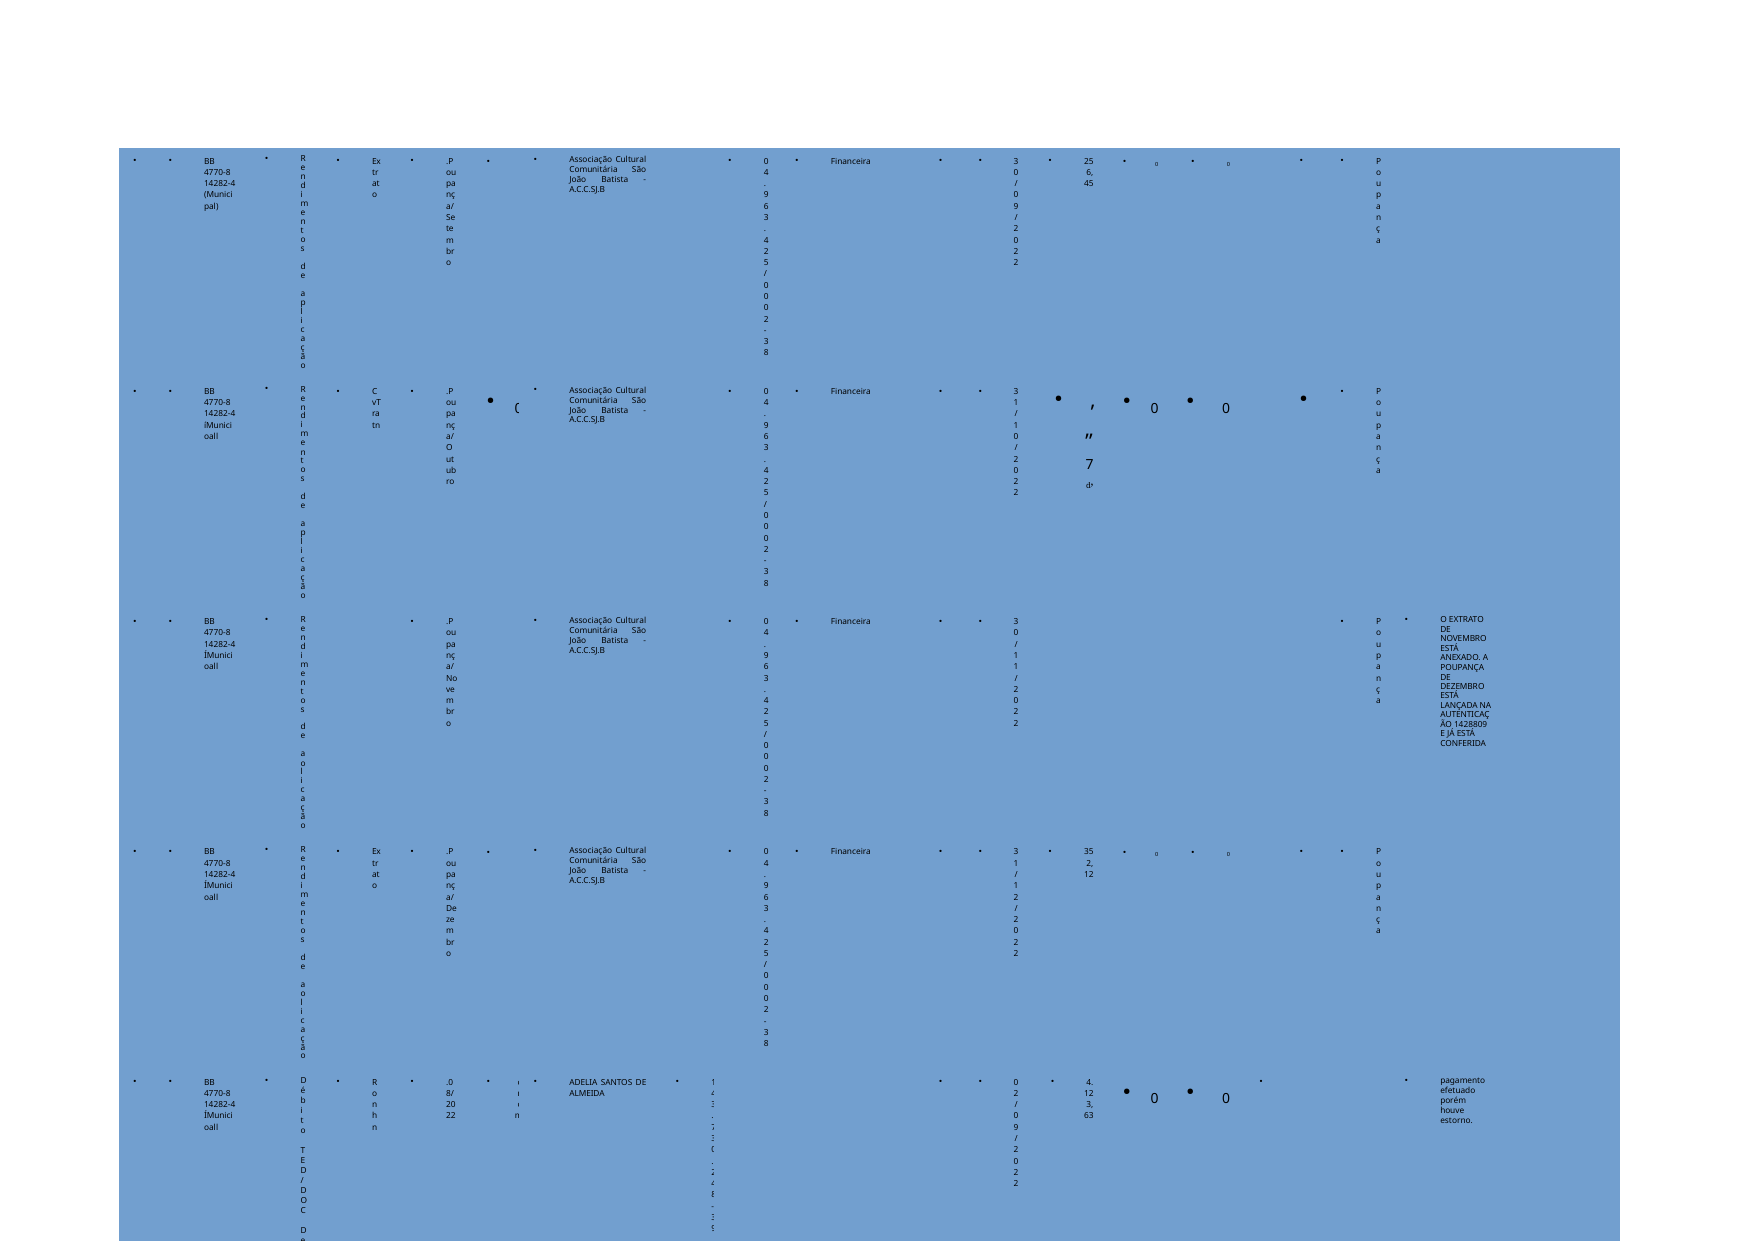

| 1428793 | BB 4770-8 14282-4 (Municipal) | Rendimentos de aplicação | Extrato | .Poupança/ Setembro | 0 | Associação Cultural Comunitária São João Batista - A.C.C.SJ.B | | 04.963.425/0002-38 | Financeira | 30/09/2022 | 30/09/2022 | 256,45 | 0 | 0 | | 256,45 | Poupança | | |
| --- | --- | --- | --- | --- | --- | --- | --- | --- | --- | --- | --- | --- | --- | --- | --- | --- | --- | --- | --- |
| 1428806 | BB 4770-8 14282-4 íMunicioall | Rendimentos de aplicação | CvTratn | .Poupança/ Outubro | 0 | Associação Cultural Comunitária São João Batista - A.C.C.SJ.B | | 04.963.425/0002-38 | Financeira | 31/10/2022 | 31/10/2022 | ,„7 d, | 0 | 0 | | ,„7 d, | Poupança | | |
| 1428808 | BB 4770-8 14282-4 ÍMunicioall | Rendimentos de aolicação | | .Poupança/ Novembro | | Associação Cultural Comunitária São João Batista - A.C.C.SJ.B | | 04.963.425/0002-38 | Financeira | 30/11/2022 | 30/11/2022 | | | | | | Poupança | O EXTRATO DE NOVEMBRO ESTÁ ANEXADO. A POUPANÇA DE DEZEMBRO ESTÁ LANÇADA NA AUTENTICAÇÃO 1428809 E JÁ ESTÁ CONFERIDA | |
| 1428809 | BB 4770-8 14282-4 ÍMunicioall | Rendimentos de aolicação | Extrato | .Poupança/ Dezembro | 0 | Associação Cultural Comunitária São João Batista - A.C.C.SJ.B | | 04.963.425/0002-38 | Financeira | 31/12/2022 | 31/12/2022 | 352,12 | 0 | 0 | | 352,12 | Poupança | | |
| 1441670 | BB 4770-8 14282-4 ÍMunicioall | Débito TED/DOC Devolvido | Ronhn | .08/2022 | onom | ADELIA SANTOS DE ALMEIDA | 143.730.248-39 | | | 02/09/2022 | 02/09/2022 | 4.123,63 | 0 | 0 | 4.123,63 | | | pagamento efetuado porém houve estorno. | |
| 1441683 | BB 4770-8 14282-4 ÍMunicioall | Crédito TED/DOC Devolvido e Ressarcimentos Indevidos | | .08/2022 | | ADELIA SANTOS DE ALMEIDA | 143.730.248-39 | | | 02/09/2022 | 05/09/2022 | 4.123,63 | | | | 4.123,63 | Locação | estorno do pagamento. | |
| 1507213 | BB 4770-8 14282-4 ÍMunicioall | Rendimentos de aolicação | CvTratn | .Rende Fácil | | Associação Cultural Comunitária São João Batista - A.C.C.SJ.B | | 04.963.425/0002-38 | Financeira | 31/05/2022 | 31/05/2022 | 97 83 | 0 | 0 | | 07 | Custos Indiretos | | |
| 1509789 | BB 4770-8 14282-4 ÍMunicioall | Rendimentos de aolicação | Extrato | .Rende Fácil - 05/2022 | 1 | Associação Cultural Comunitária São João Batista - A.C.C.SJ.B | | 04.963.425/0002-38 | Financeira | 30/06/2022 | 30/06/2022 | 155,98 | 0 | 0 | | 155,98 | Custos Indiretos | | |
| 1509826 | BB 4770-8 14282-4 ÍMunicioall | Depósito e Transferência | CvTratn | .Recursos próprios da Entidade. | | Associação Cultural Comunitária São João Batista - A.C.C.SJ.B | | 04.963.425/0002-38 | Financeira | 01/01/2022 | 01/01/2022 | 100 | 0 | 0 | | MD | Custos Indiretos | | |
| Saldo Inicial no Período R$ | | | | | | | | | | | 0 | | | | | | | | |
| (1) Saldo Anterior ReDasses R$ | | | | | | | | | | | 0 | | | | | | | | |
| (2) Valores Repassados R$ | | | | | | | | | | | 1.241.943,79 | | | | | | | | |
| (3) Rendimentos de Aplicação R$ | | | | | | | | | | | 8.324,37 | | | | | | | | |
| (4) Contrapartida R$ | | | | | | | | | | | 0 | | | | | | | | |
| (=) Saldo de Créditos Vinculados (1+2+3+4) R$ | | | | | | | | | | | 1.250.268,16 | | | | | | | | |
| (A) Paeamentos (Bruto) com Repasses R$ | | | | | | | | | | | 1.134.246,00 | | | | | | | | |
| (B) Juros paeos com Repasses R$ | | | | | | | | | | | 0 | | | | | | | | |
| (C)Descontos e Retenções(Repasses) R$ | | | | | | | | | | | 0 | | | | | | | | |
| (-) Pagamentos (Líquido) com Repasses (A+B-C) R$ | | | | | | | | | | | 1.134.246,00 | | | | | | | | |
| (-) Valores Devolvidos R$ | | | | | | | | | | | 0 | | | | | | | | |
| (=) Saldo Recursos Vinculados (D) R$ | | | | | | | | | | | 116.022,16 | | | | | | | | |
| (5) Saldo Anterior a Devolver na Conta do Repasse (se negativo) ou Saldo de Recursos Próprios da OSC (se positivo) R$ | | | | | | | | | | | 0 | | | | | | | | |
| (6) Depósitos, Transferências, Rendimentos Próprios e/ou Compensações na Conta do Repasse R$ | | | | | | | | | | | 5.949,21 | | | | | | | | |
| (=) Subtotal de Depósitos, Transferências, Rendimentos Próprios e/ou Compensações na Conta do Repasse (5+6) R$ | | | | | | | | | | | 5.949,21 | | | | | | | | |
| (-) Pagamentos com Recursos Próprios, Devoluções de Saques não Utilizados e/ou Compensações na Conta do Repasse R$ | | | | | | | | | | | 5.949,21 | | | | | | | | |
| (=) Saldo Final a Devolver na Conta do Repasse (se negativo) ou Saldo de Recursos Próprios da OSC (se positivo) (E) R$ | | | | | | | | | | | 0 | | | | | | | | |
| Saldo Geral na Conta do Repasse (D+E) R$ | | | | | | | | | | | 116.022,16 | | | | | | | | |
| Saldo de Contas à Pagar R$ | | | | | | | | | | | 0 | | | | | | | | |
| Total pago com Recursos Próprios não depositado R$ | | | | | | | | | | | 0 | | | | | | | | |